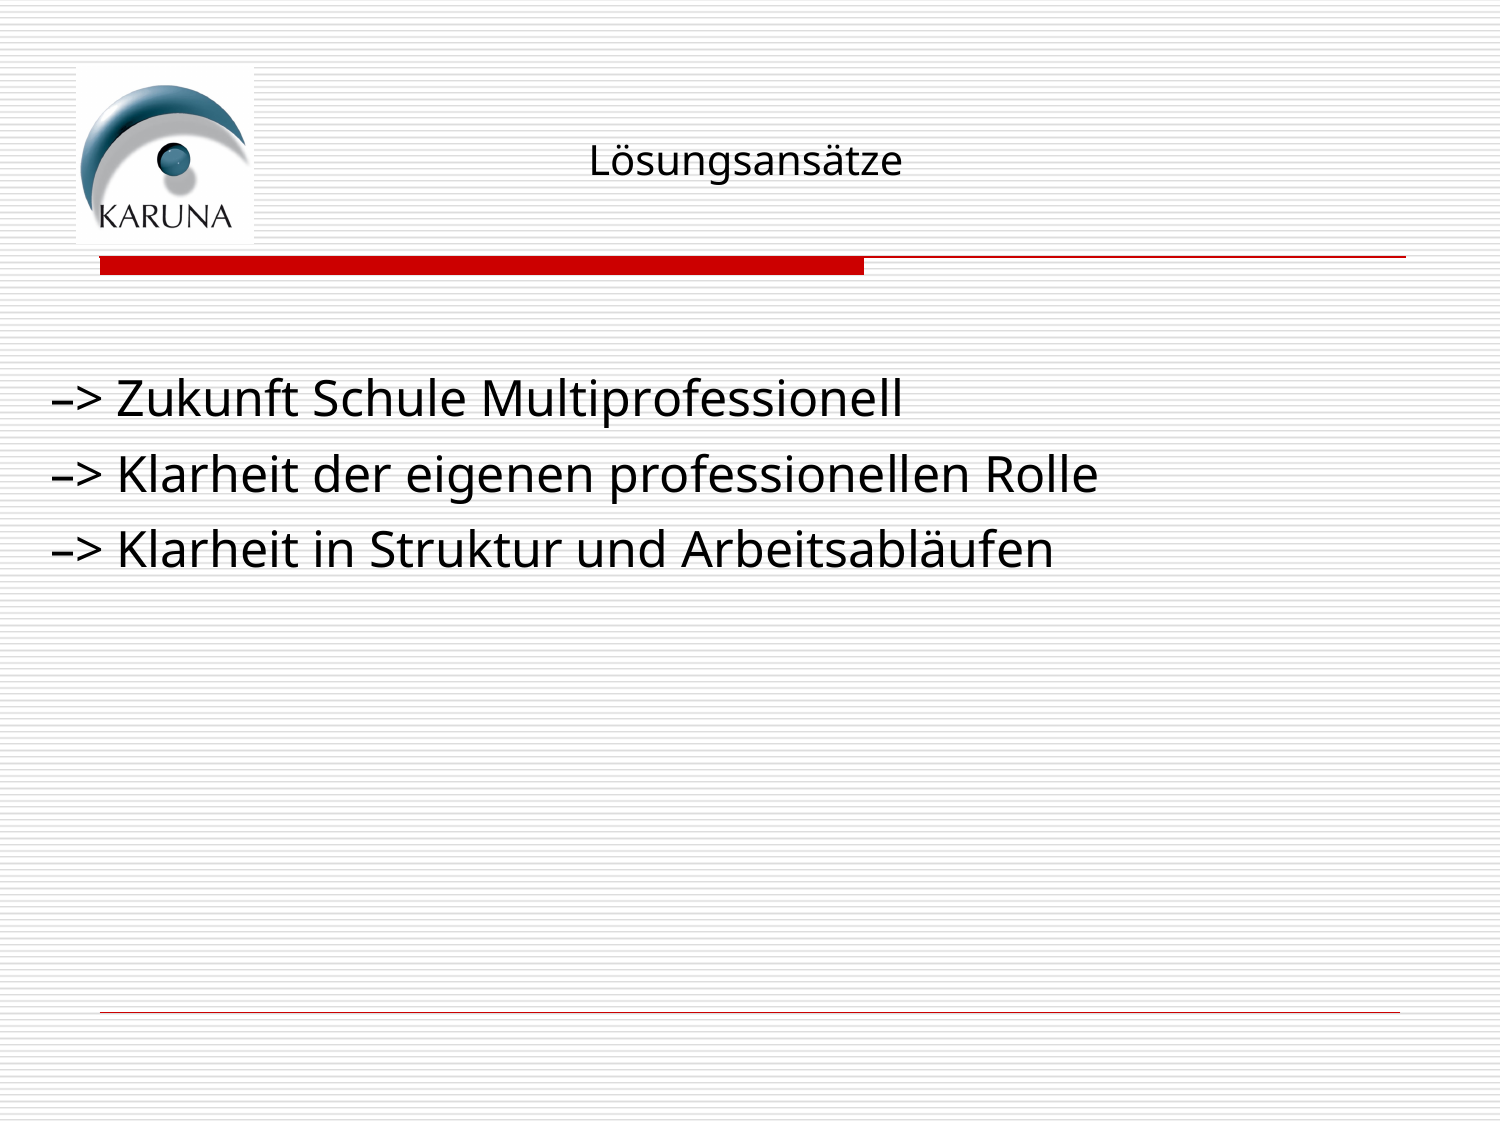

# Lösungsansätze
–> Zukunft Schule Multiprofessionell
–> Klarheit der eigenen professionellen Rolle
–> Klarheit in Struktur und Arbeitsabläufen